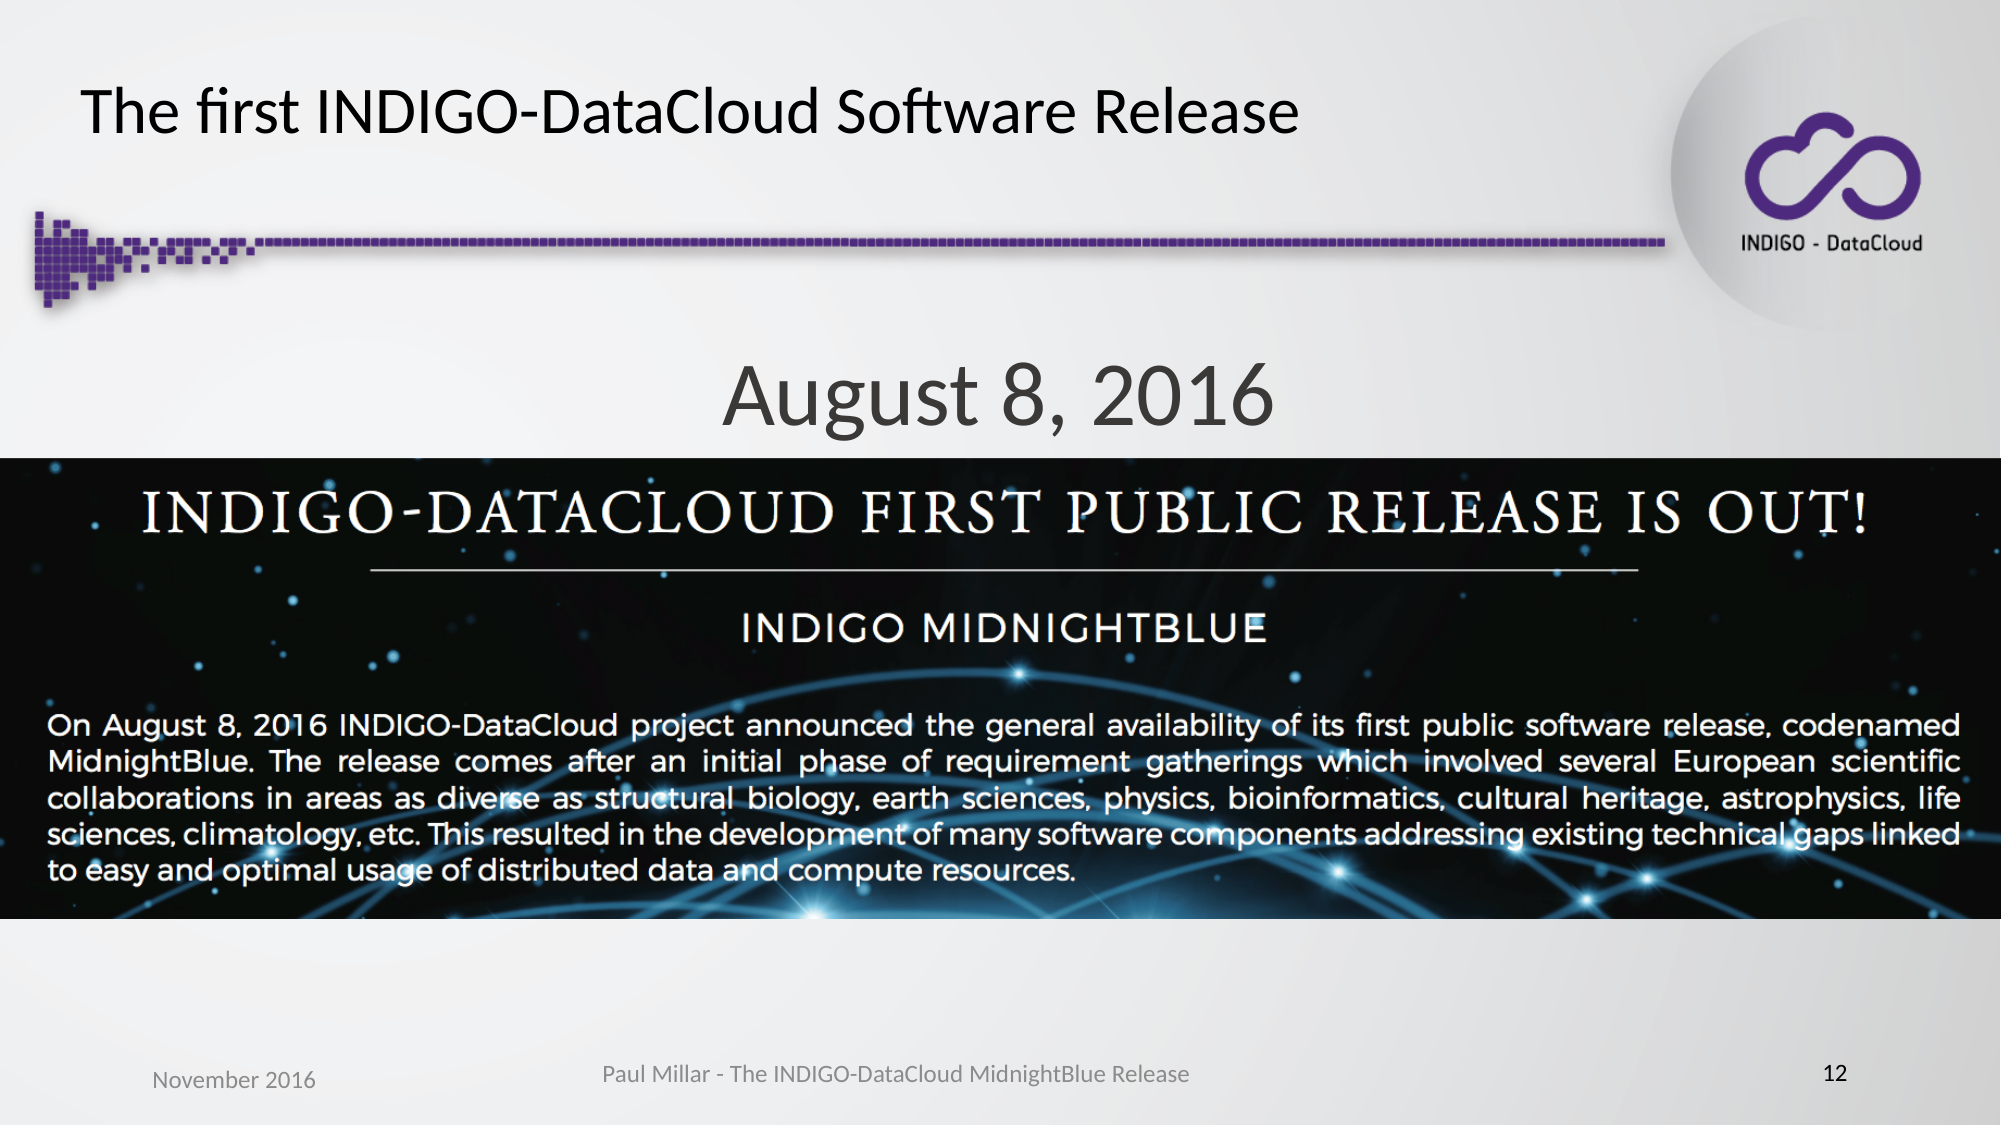

# The first INDIGO-DataCloud Software Release
August 8, 2016
Paul Millar - The INDIGO-DataCloud MidnightBlue Release
November 2016